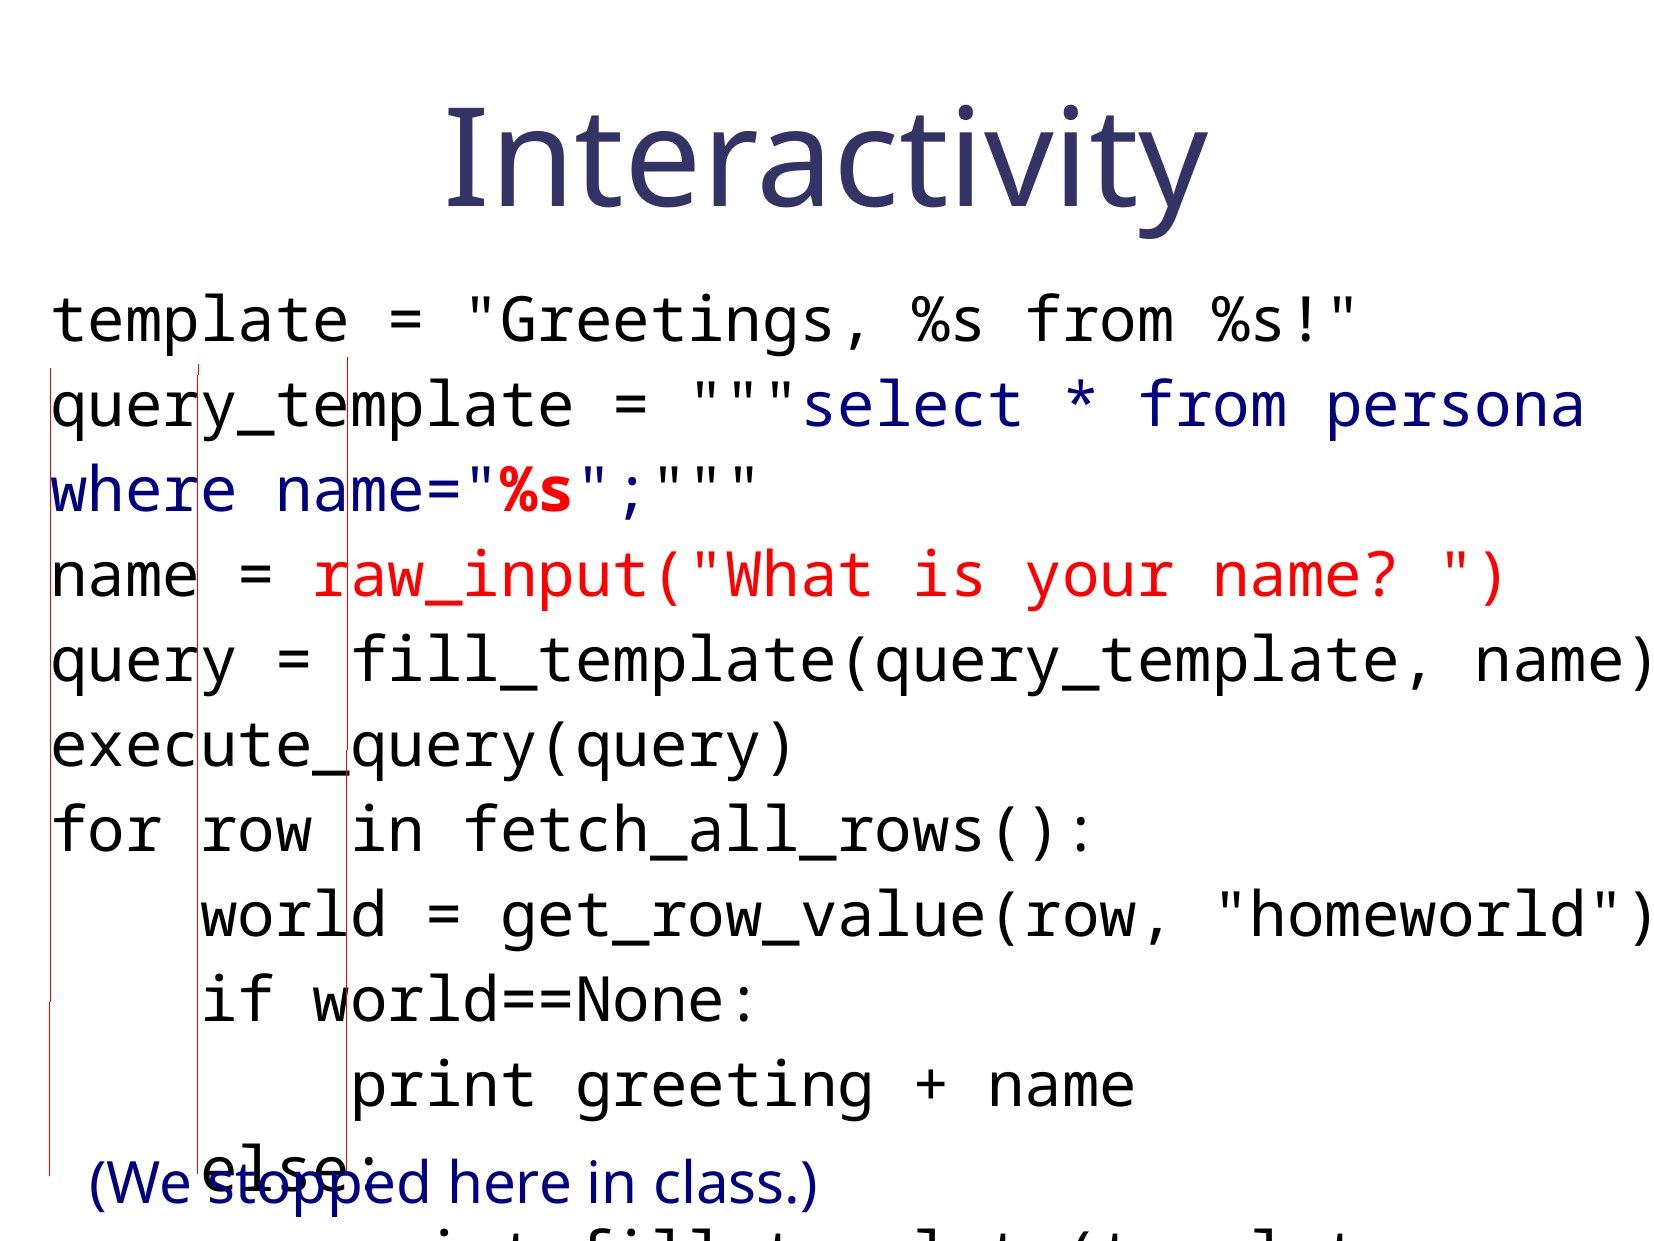

# Interactivity
template = "Greetings, %s from %s!"
query_template = """select * from persona
where name="%s";"""
name = raw_input("What is your name? ")
query = fill_template(query_template, name)
execute_query(query)
for row in fetch_all_rows():
 world = get_row_value(row, "homeworld")
 if world==None:
 print greeting + name
 else:
 print fill_template(template,
 name, world)
(We stopped here in class.)